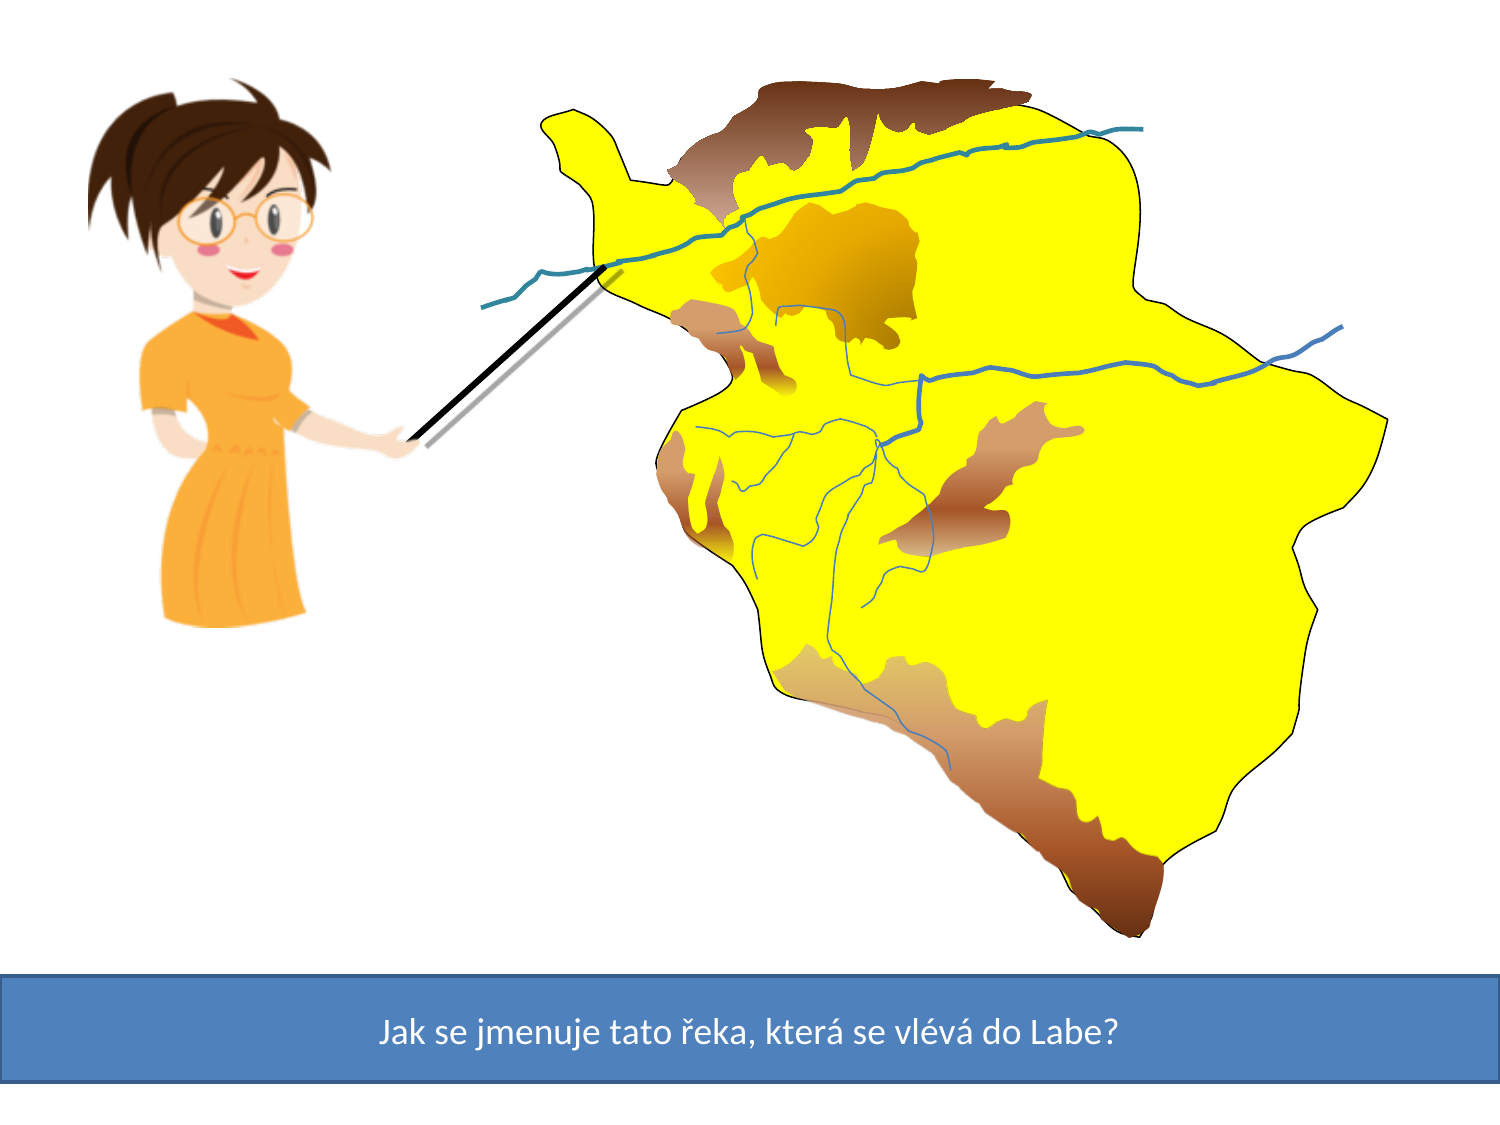

Jak se jmenuje tato řeka, která se vlévá do Labe?